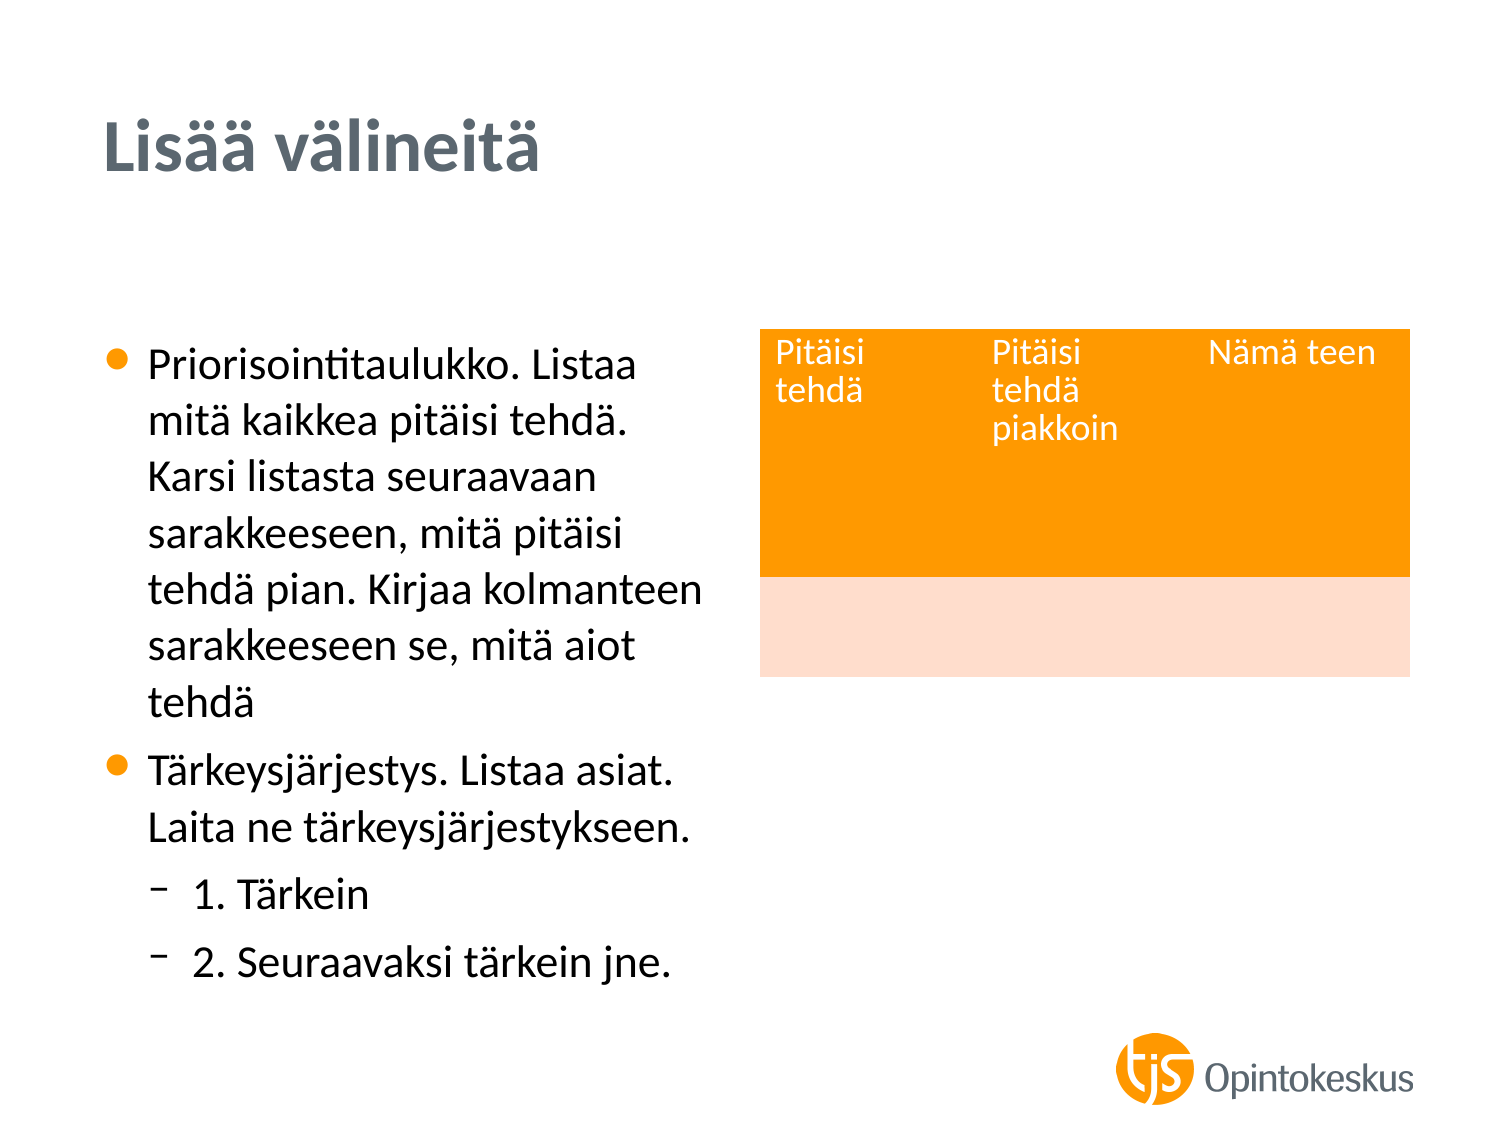

Lisää välineitä
# Priorisointitaulukko. Listaa mitä kaikkea pitäisi tehdä. Karsi listasta seuraavaan sarakkeeseen, mitä pitäisi tehdä pian. Kirjaa kolmanteen sarakkeeseen se, mitä aiot tehdä
Tärkeysjärjestys. Listaa asiat. Laita ne tärkeysjärjestykseen.
1. Tärkein
2. Seuraavaksi tärkein jne.
| Pitäisi tehdä | Pitäisi tehdä piakkoin | Nämä teen |
| --- | --- | --- |
| | | |